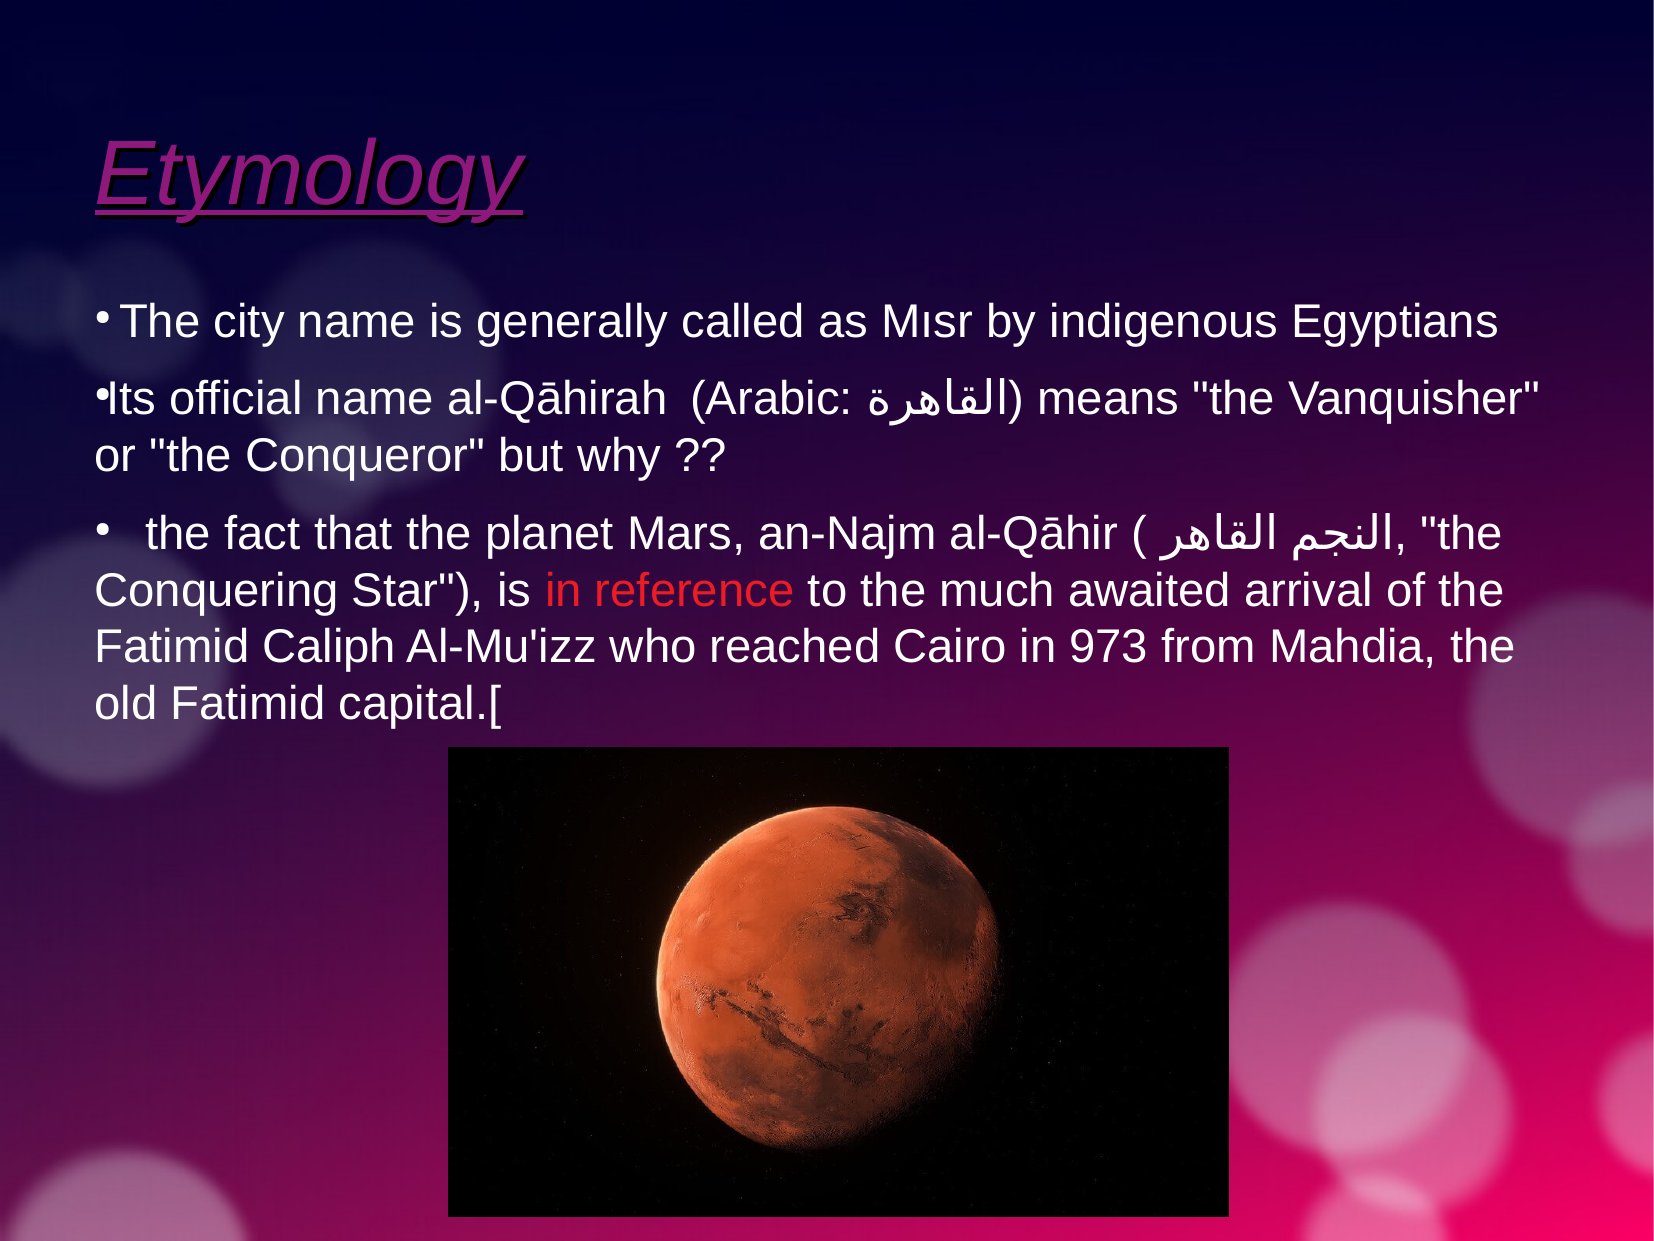

# Etymology
 The city name is generally called as Mısr by indigenous Egyptians
Its official name al-Qāhirah  (Arabic: القاهرة‎) means "the Vanquisher" or "the Conqueror" but why ??
 the fact that the planet Mars, an-Najm al-Qāhir ( النجم القاهر‎, "the Conquering Star"), is in reference to the much awaited arrival of the Fatimid Caliph Al-Mu'izz who reached Cairo in 973 from Mahdia, the old Fatimid capital.[